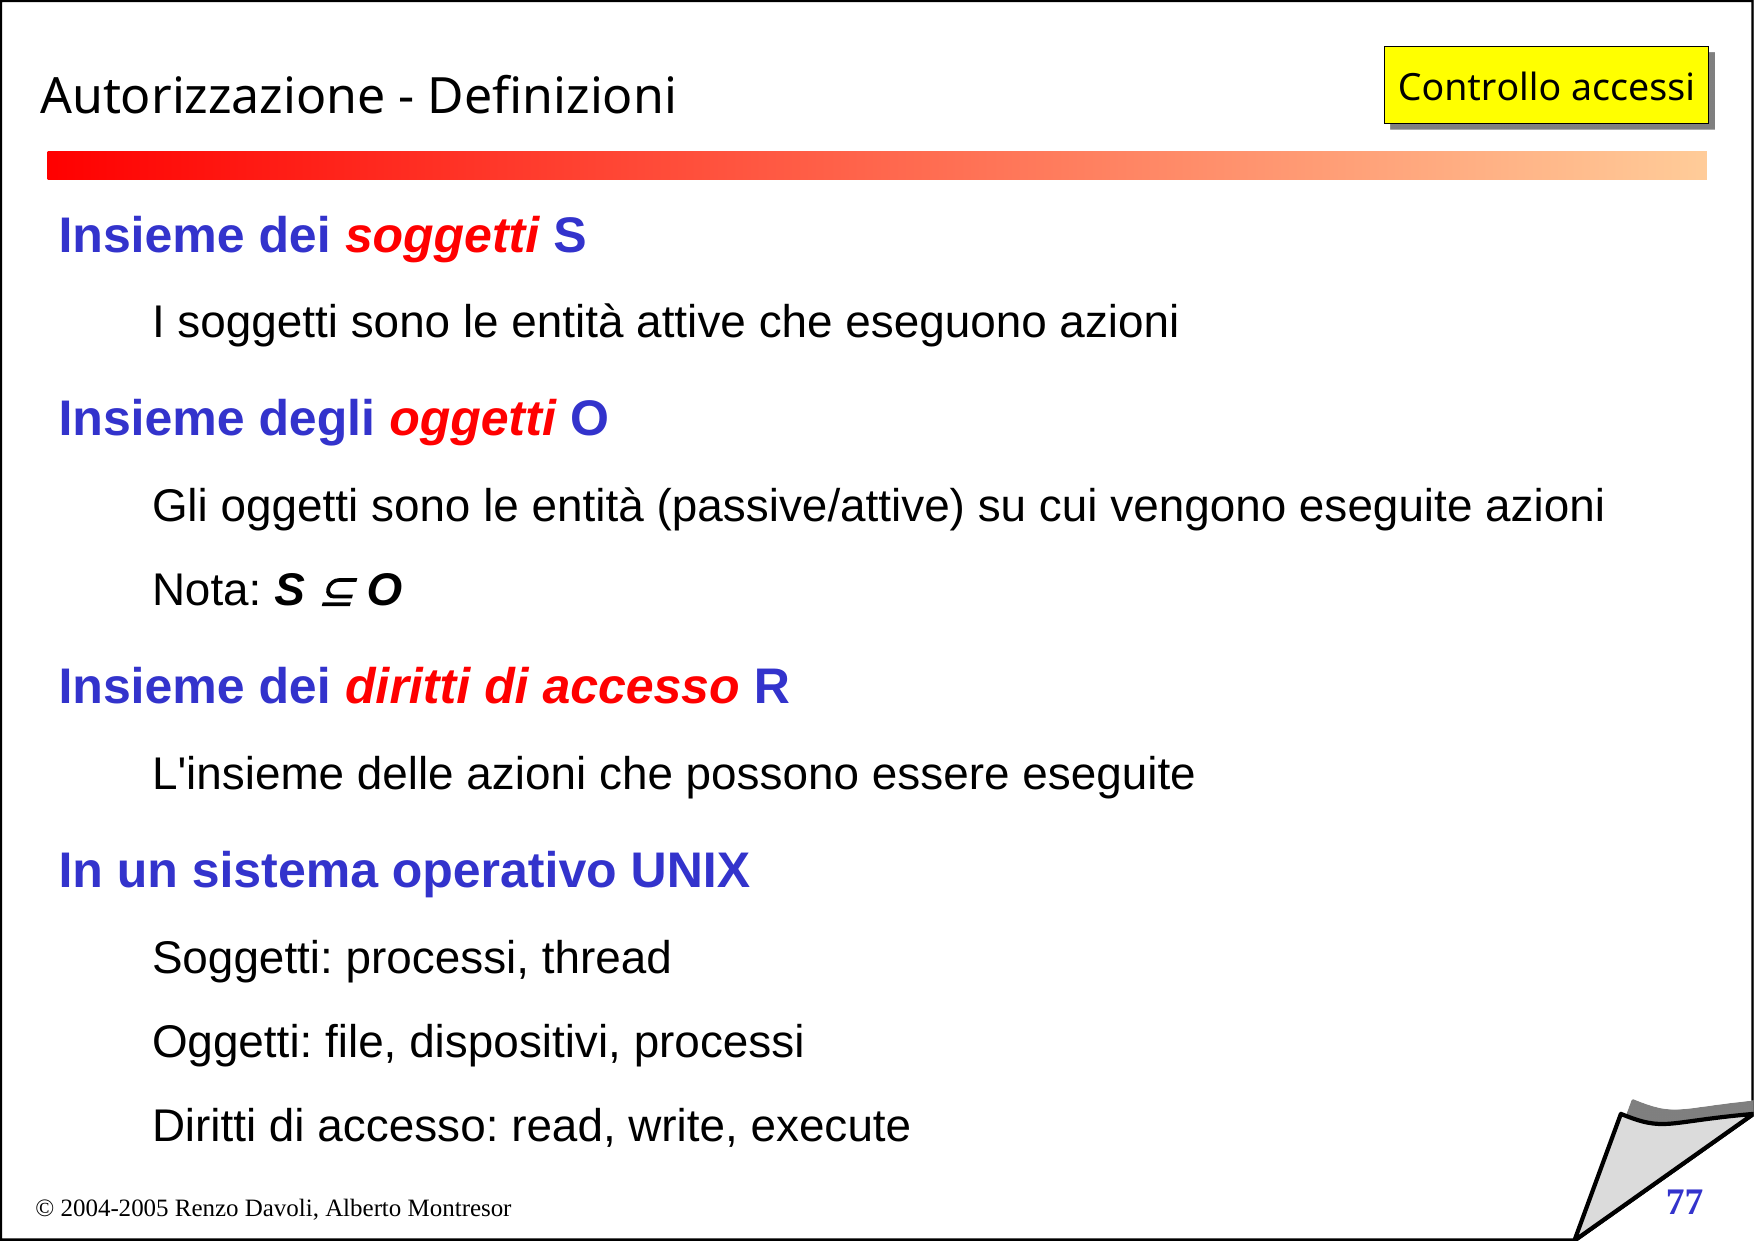

Controllo accessi
# Autorizzazione - Definizioni
Insieme dei soggetti S
I soggetti sono le entità attive che eseguono azioni
Insieme degli oggetti O
Gli oggetti sono le entità (passive/attive) su cui vengono eseguite azioni
Nota: S  O
Insieme dei diritti di accesso R
L'insieme delle azioni che possono essere eseguite
In un sistema operativo UNIX
Soggetti: processi, thread
Oggetti: file, dispositivi, processi
Diritti di accesso: read, write, execute